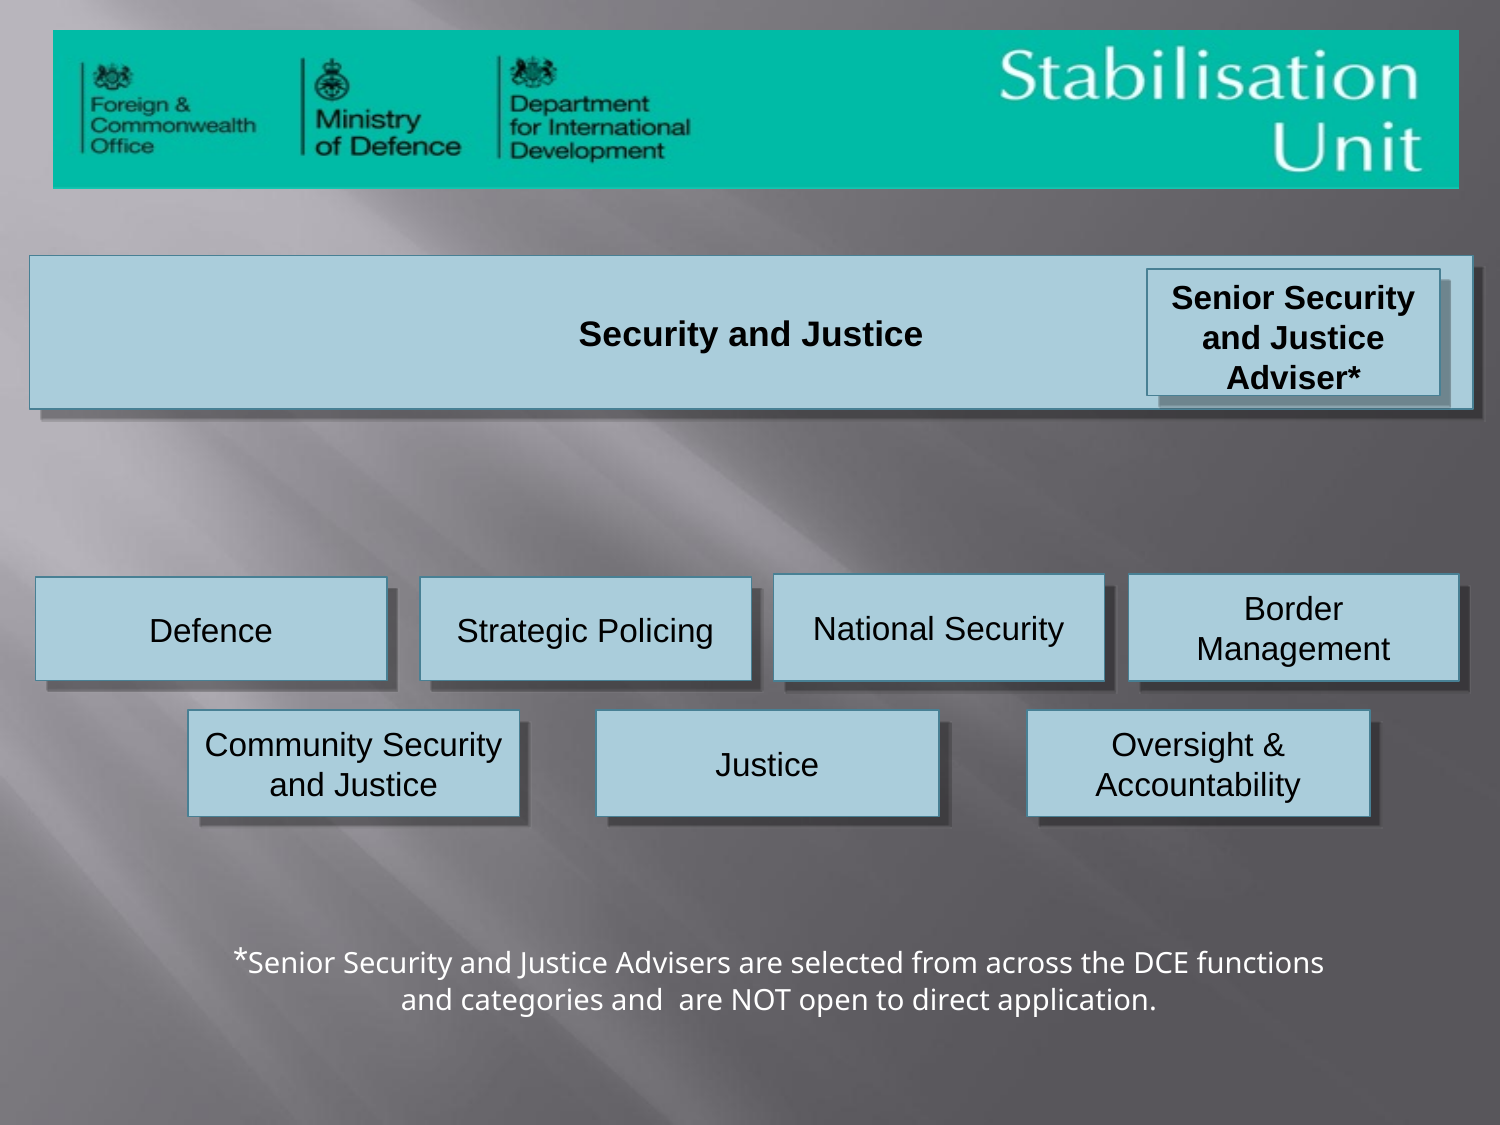

Security and Justice
Senior Security and Justice Adviser*
National Security
Border Management
Defence
Strategic Policing
Community Security and Justice
Justice
Oversight & Accountability
*Senior Security and Justice Advisers are selected from across the DCE functions and categories and are NOT open to direct application.